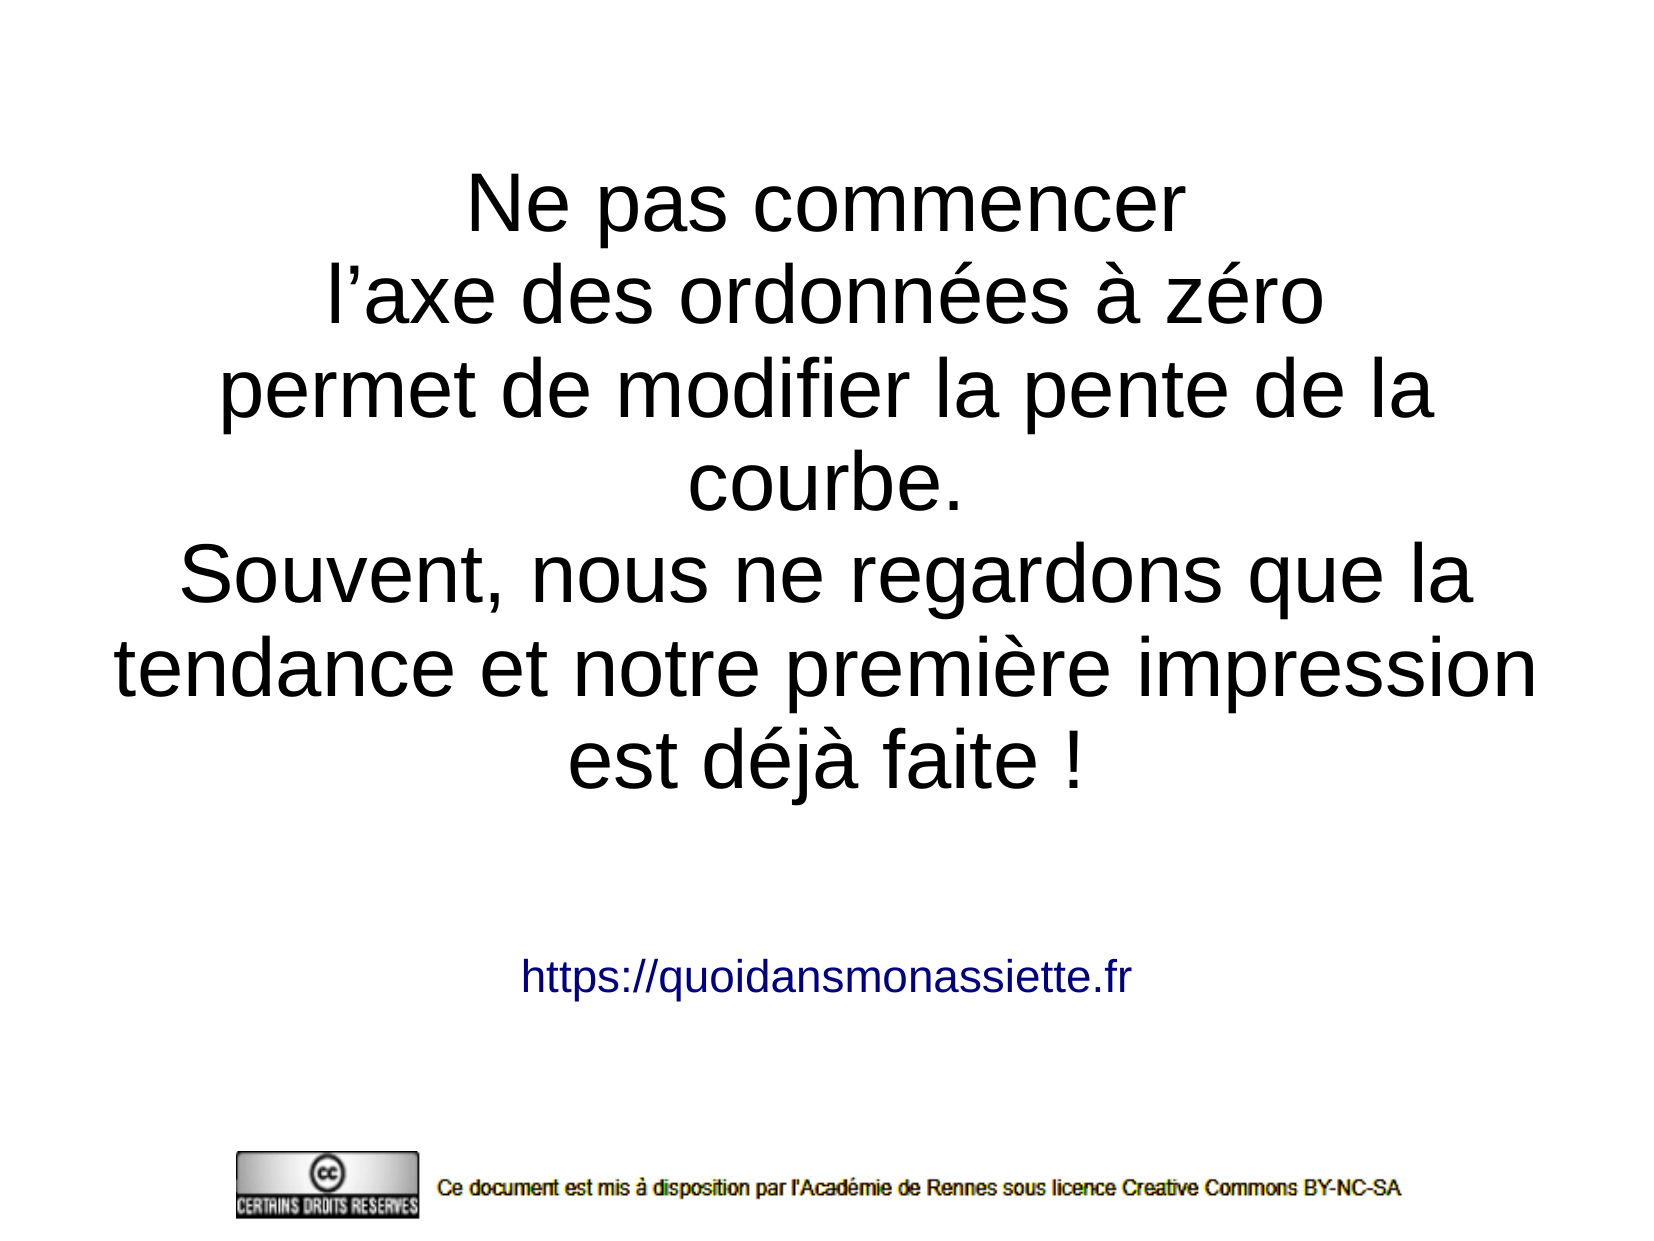

# Ne pas commencer
l’axe des ordonnées à zéro
permet de modifier la pente de la courbe.
Souvent, nous ne regardons que la tendance et notre première impression est déjà faite !
https://quoidansmonassiette.fr